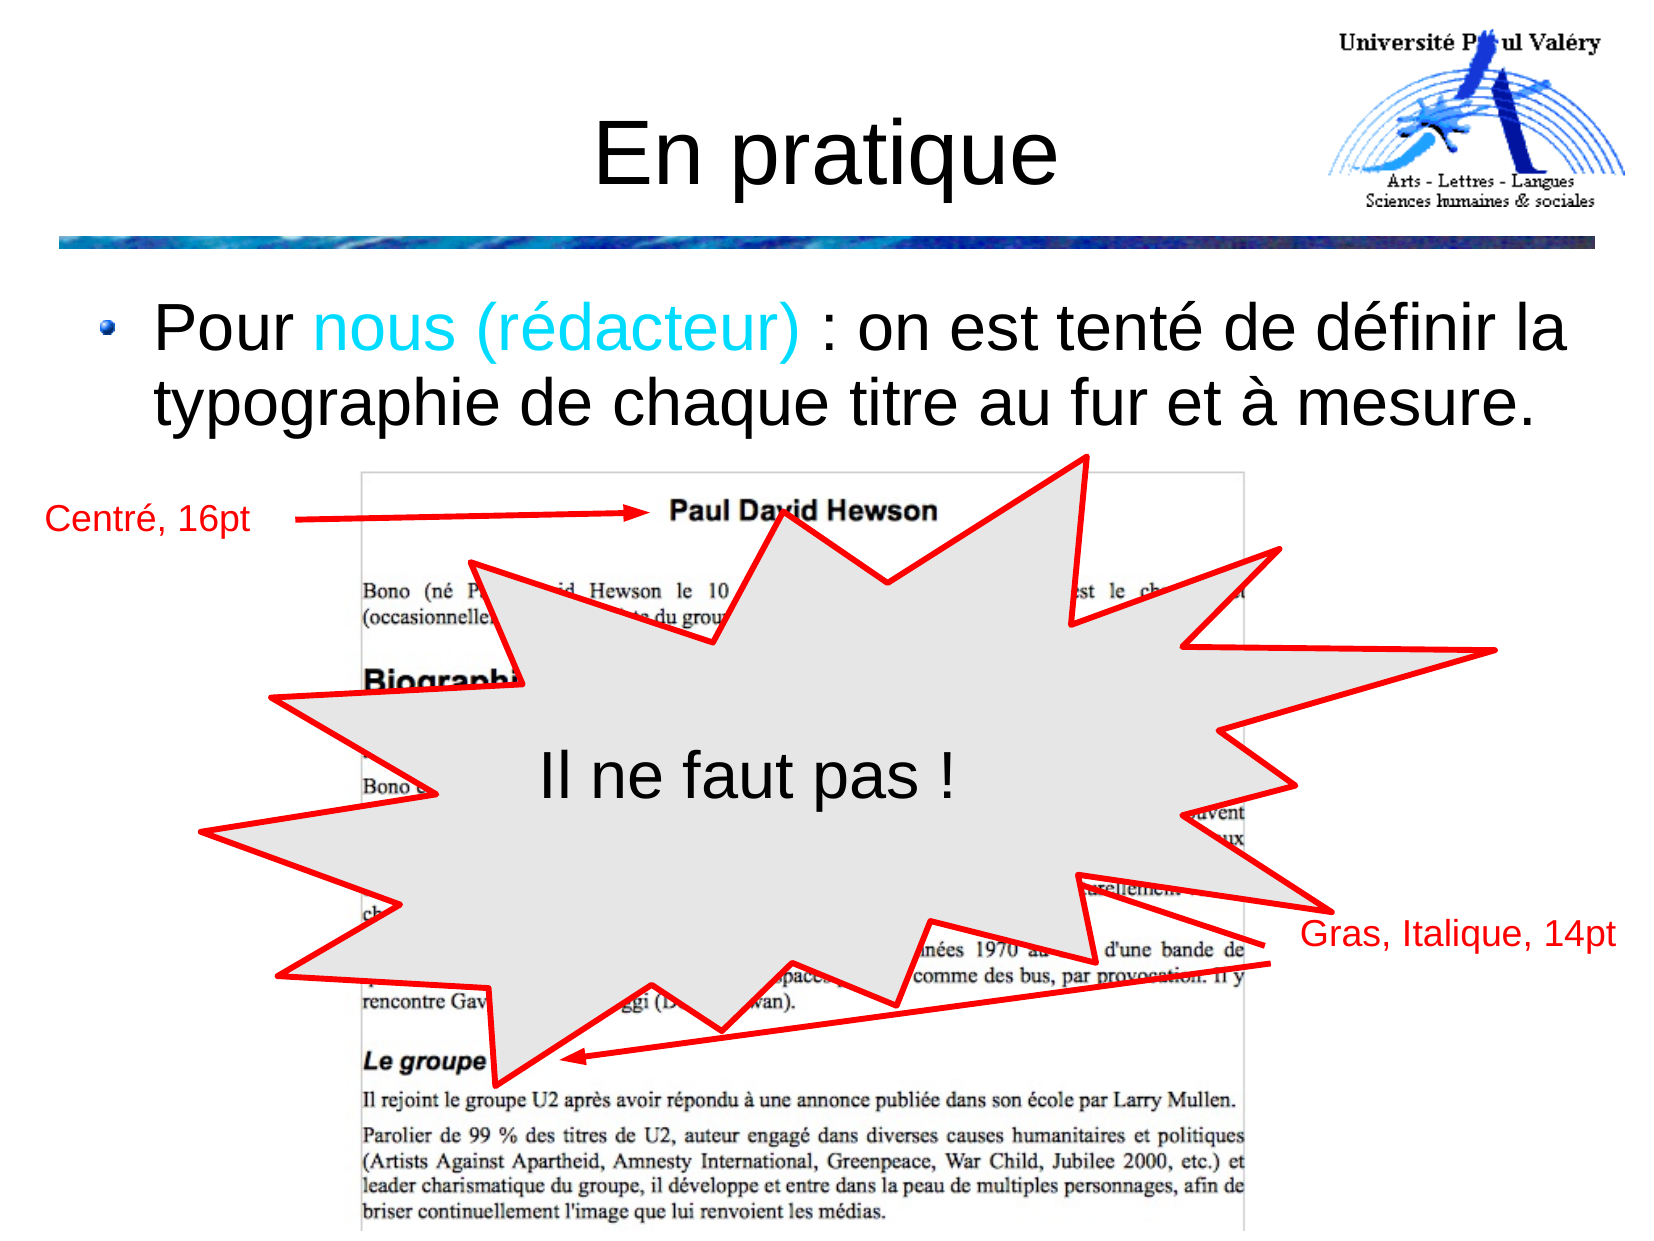

# En pratique
Pour nous (rédacteur) : on est tenté de définir la typographie de chaque titre au fur et à mesure.
Il ne faut pas !
Centré, 16pt
Gras, Souligné, 16pt
Gras, Italique, 14pt